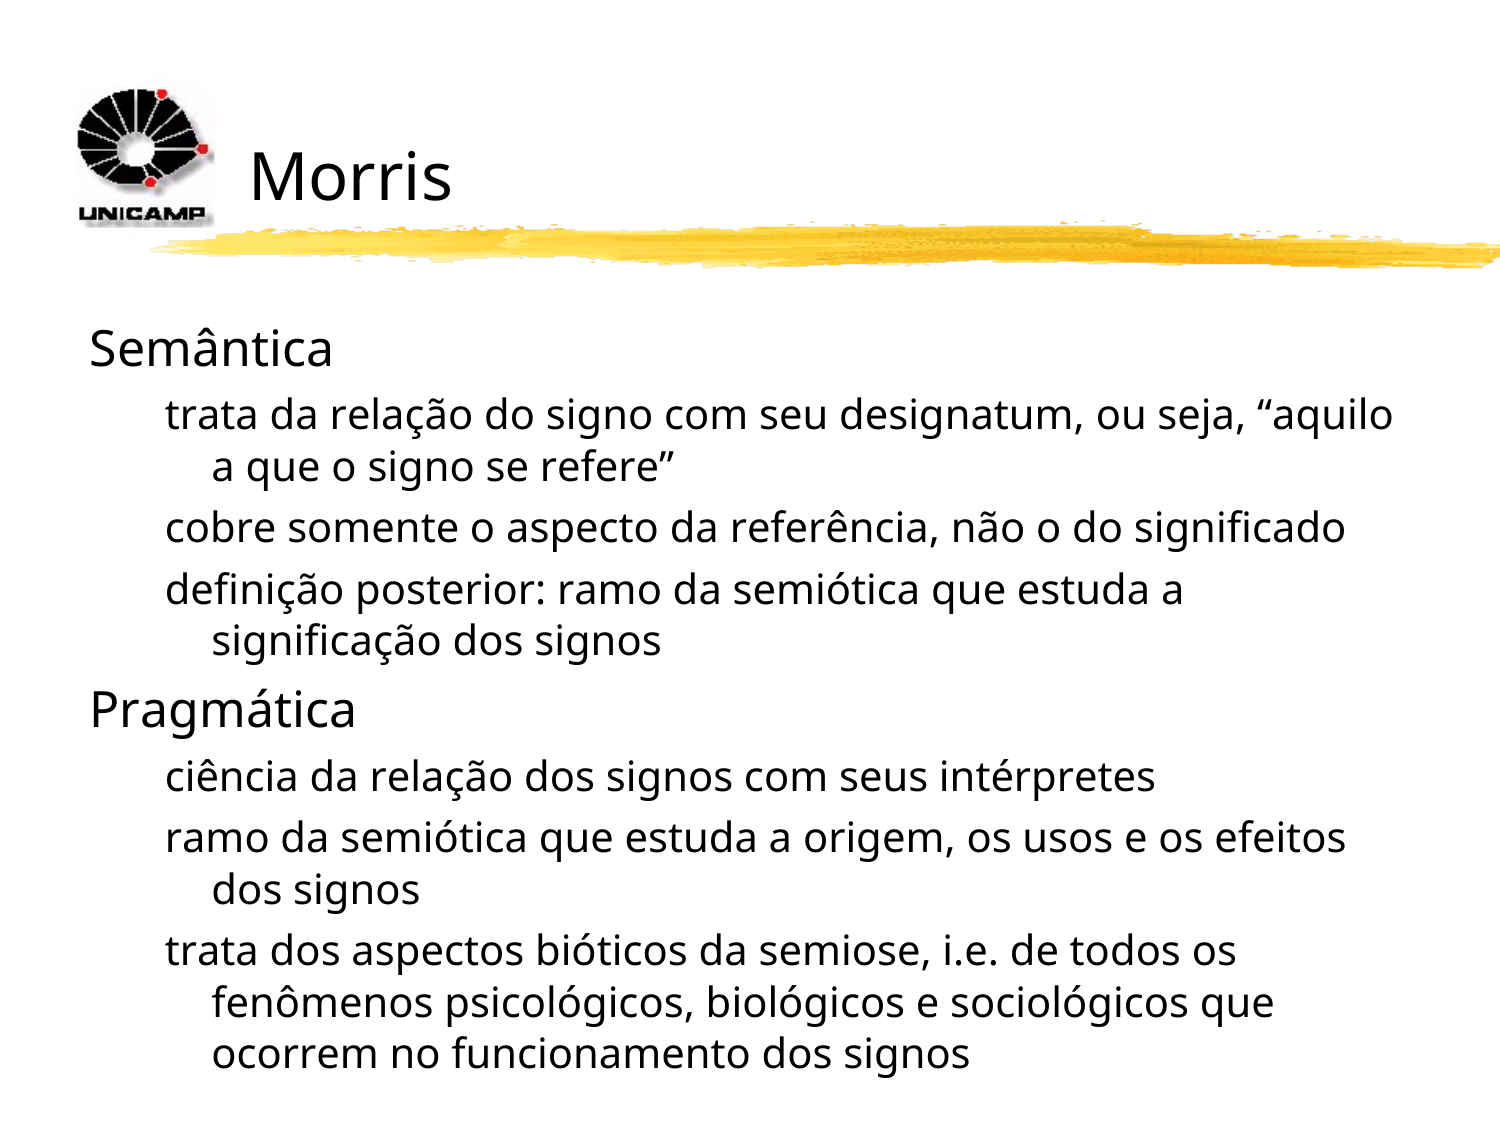

# Morris
Semântica
trata da relação do signo com seu designatum, ou seja, “aquilo a que o signo se refere”
cobre somente o aspecto da referência, não o do significado
definição posterior: ramo da semiótica que estuda a significação dos signos
Pragmática
ciência da relação dos signos com seus intérpretes
ramo da semiótica que estuda a origem, os usos e os efeitos dos signos
trata dos aspectos bióticos da semiose, i.e. de todos os fenômenos psicológicos, biológicos e sociológicos que ocorrem no funcionamento dos signos